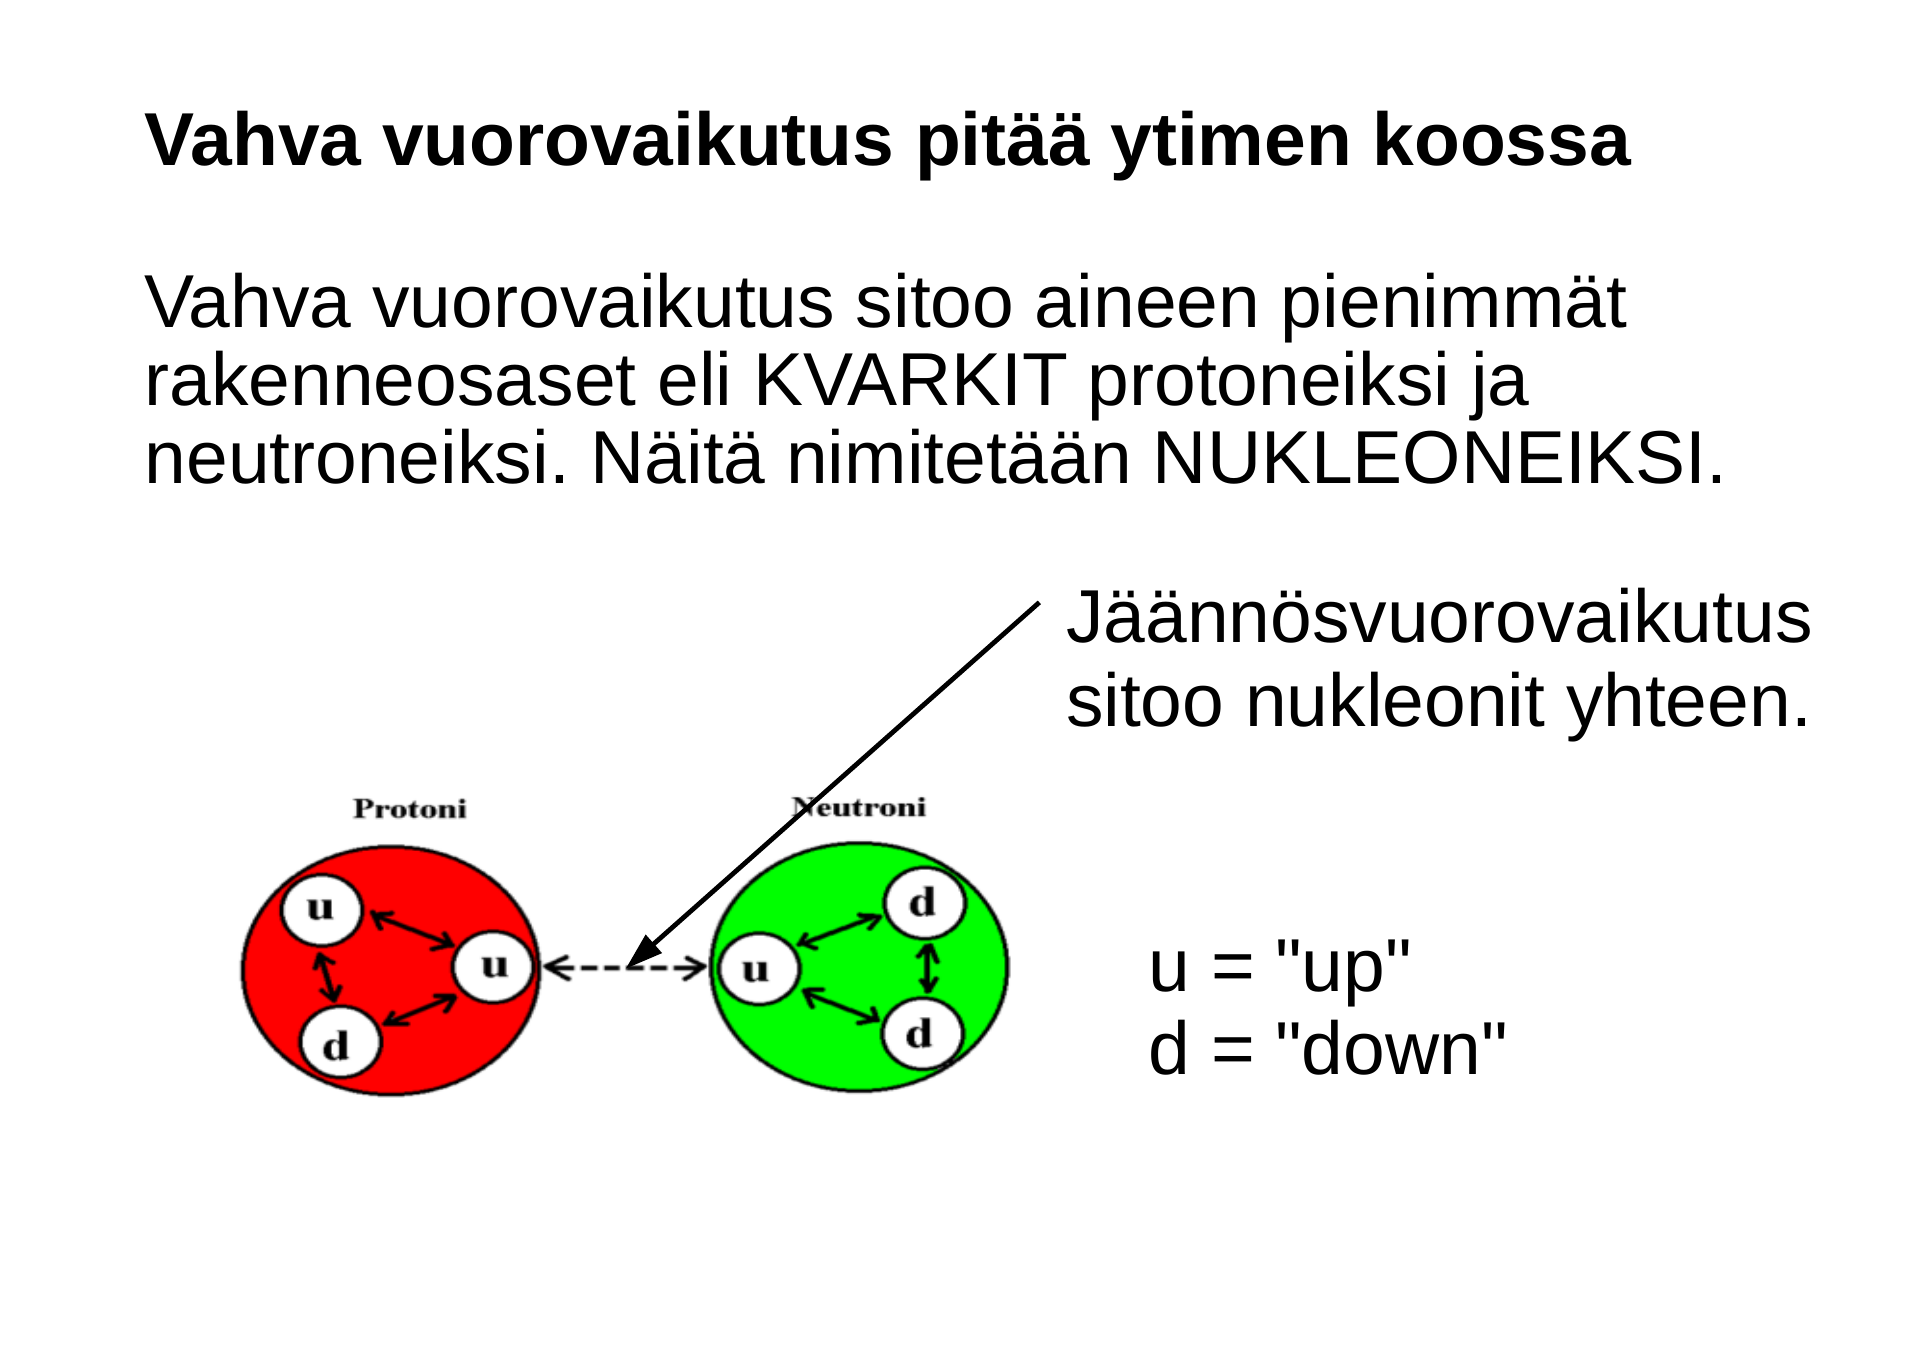

Vahva vuorovaikutus pitää ytimen koossa
Vahva vuorovaikutus sitoo aineen pienimmät rakenneosaset eli KVARKIT protoneiksi ja neutroneiksi. Näitä nimitetään NUKLEONEIKSI.
Jäännösvuorovaikutus sitoo nukleonit yhteen.
u = "up"
d = "down"